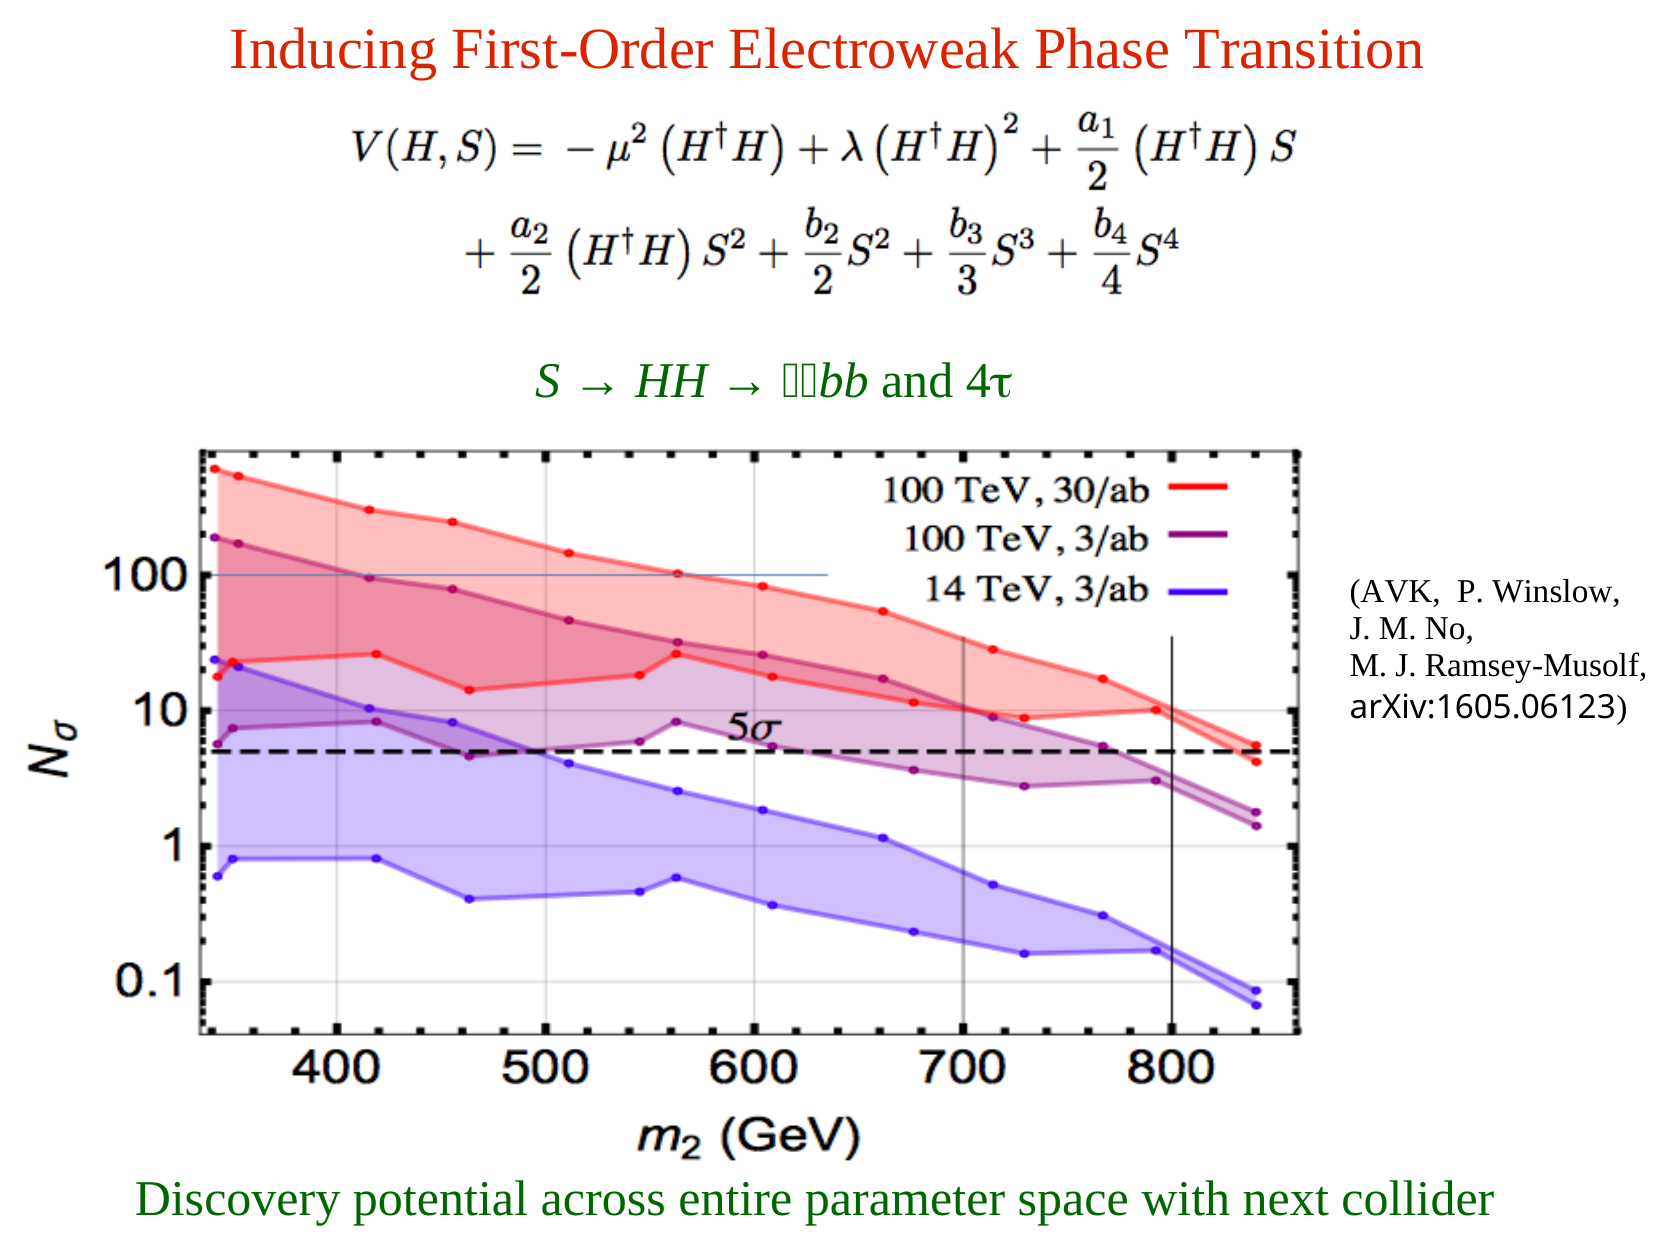

Inducing First-Order Electroweak Phase Transition
#
S → HH → bb and 4τ
(AVK, P. Winslow,
J. M. No,
M. J. Ramsey-Musolf,
arXiv:1605.06123)
Discovery potential across entire parameter space with next collider